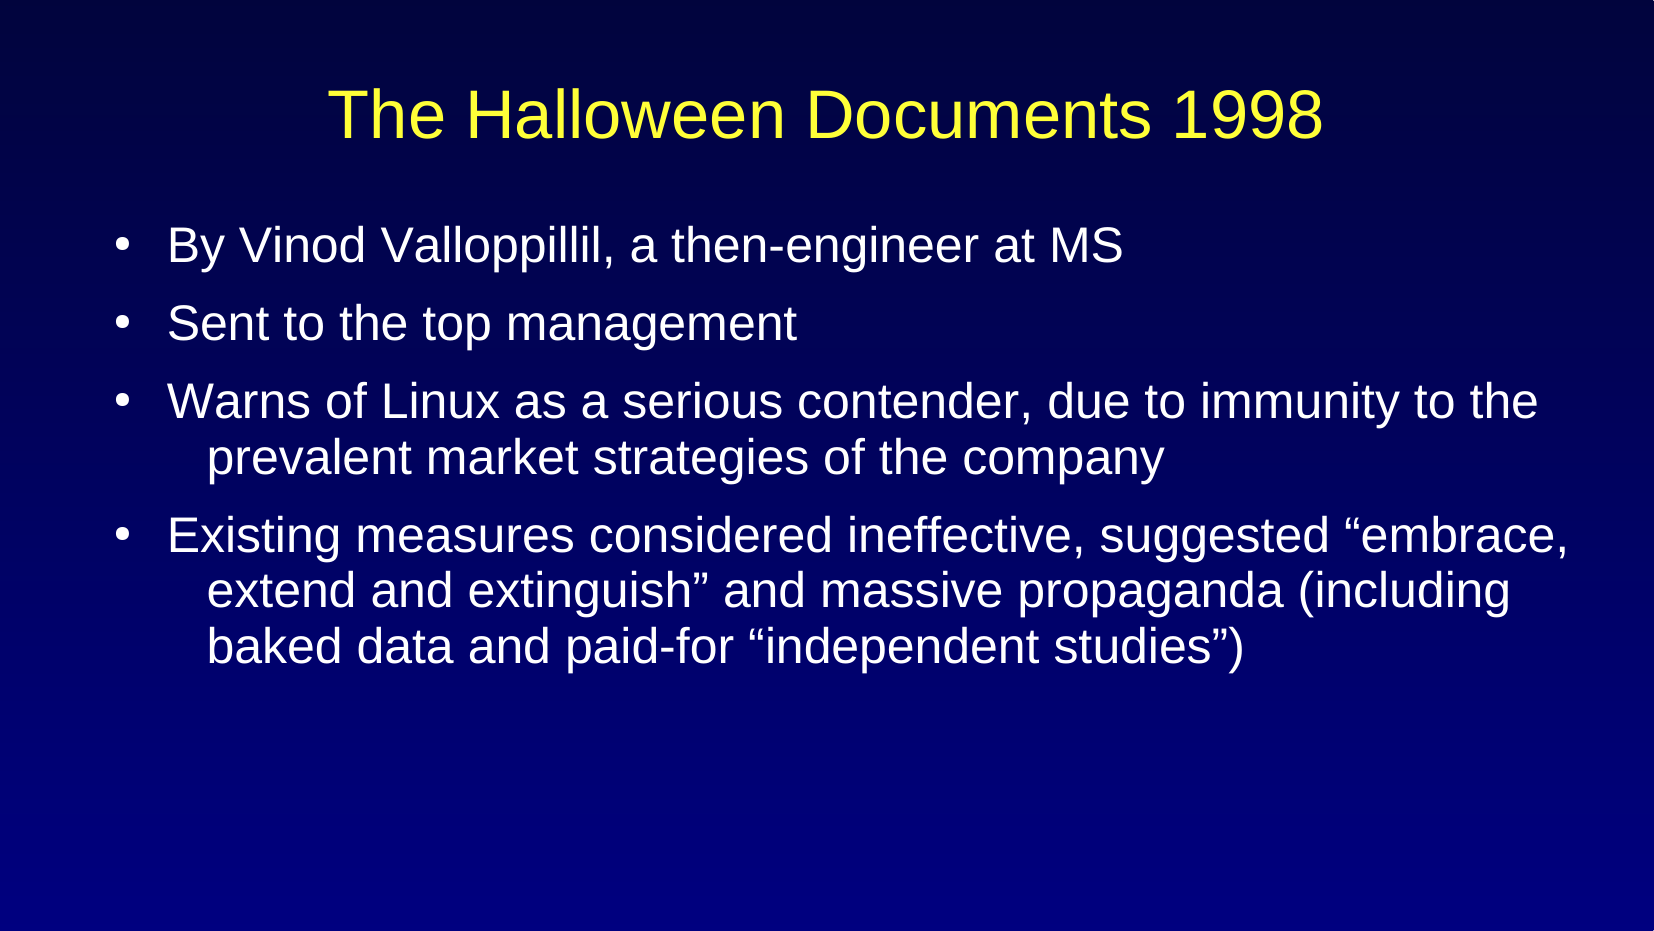

# The Halloween Documents 1998
By Vinod Valloppillil, a then-engineer at MS
Sent to the top management
Warns of Linux as a serious contender, due to immunity to the prevalent market strategies of the company
Existing measures considered ineffective, suggested “embrace, extend and extinguish” and massive propaganda (including baked data and paid-for “independent studies”)